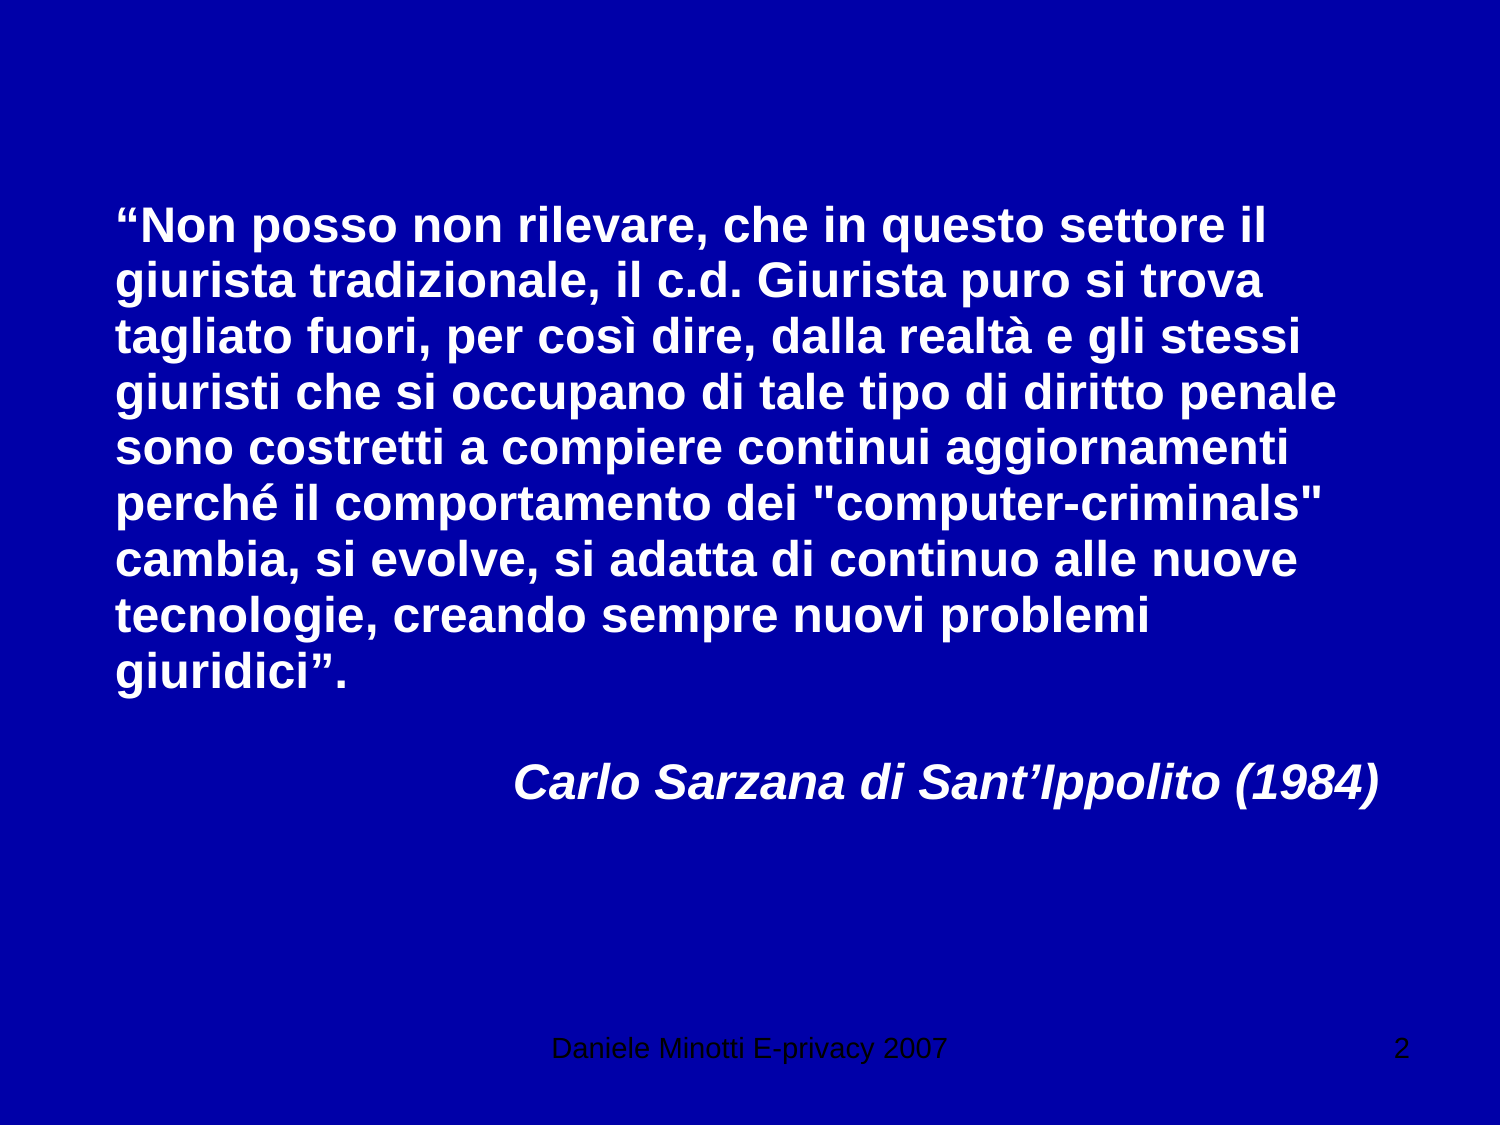

# “Non posso non rilevare, che in questo settore il giurista tradizionale, il c.d. Giurista puro si trova tagliato fuori, per così dire, dalla realtà e gli stessi giuristi che si occupano di tale tipo di diritto penale sono costretti a compiere continui aggiornamenti perché il comportamento dei "computer-criminals" cambia, si evolve, si adatta di continuo alle nuove tecnologie, creando sempre nuovi problemi giuridici”. Carlo Sarzana di Sant’Ippolito (1984)
Daniele Minotti E-privacy 2007
2